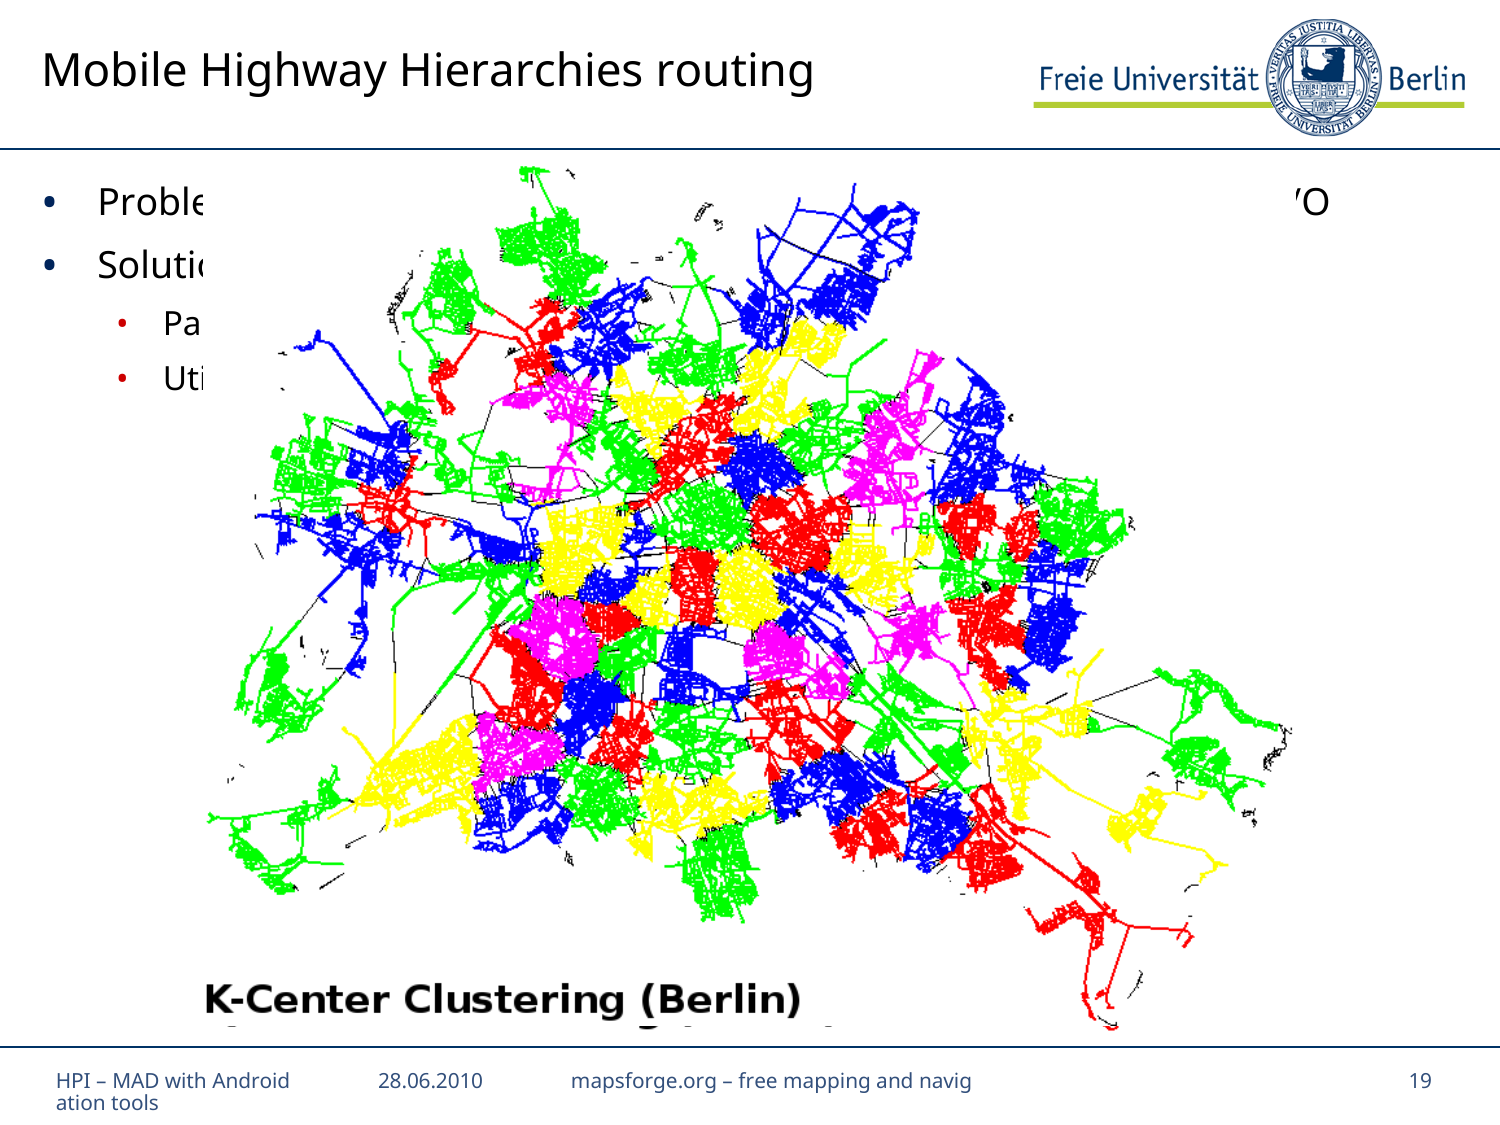

# Mobile Highway Hierarchies routing
Problem: few memory → graph cannot be hold in RAM → minimize I/O
Solution:
Partition each level of the graph into smaller blocks
Utilize spatial locality property of HH-search
HPI – MAD with Android 28.06.2010 mapsforge.org – free mapping and navigation tools
19